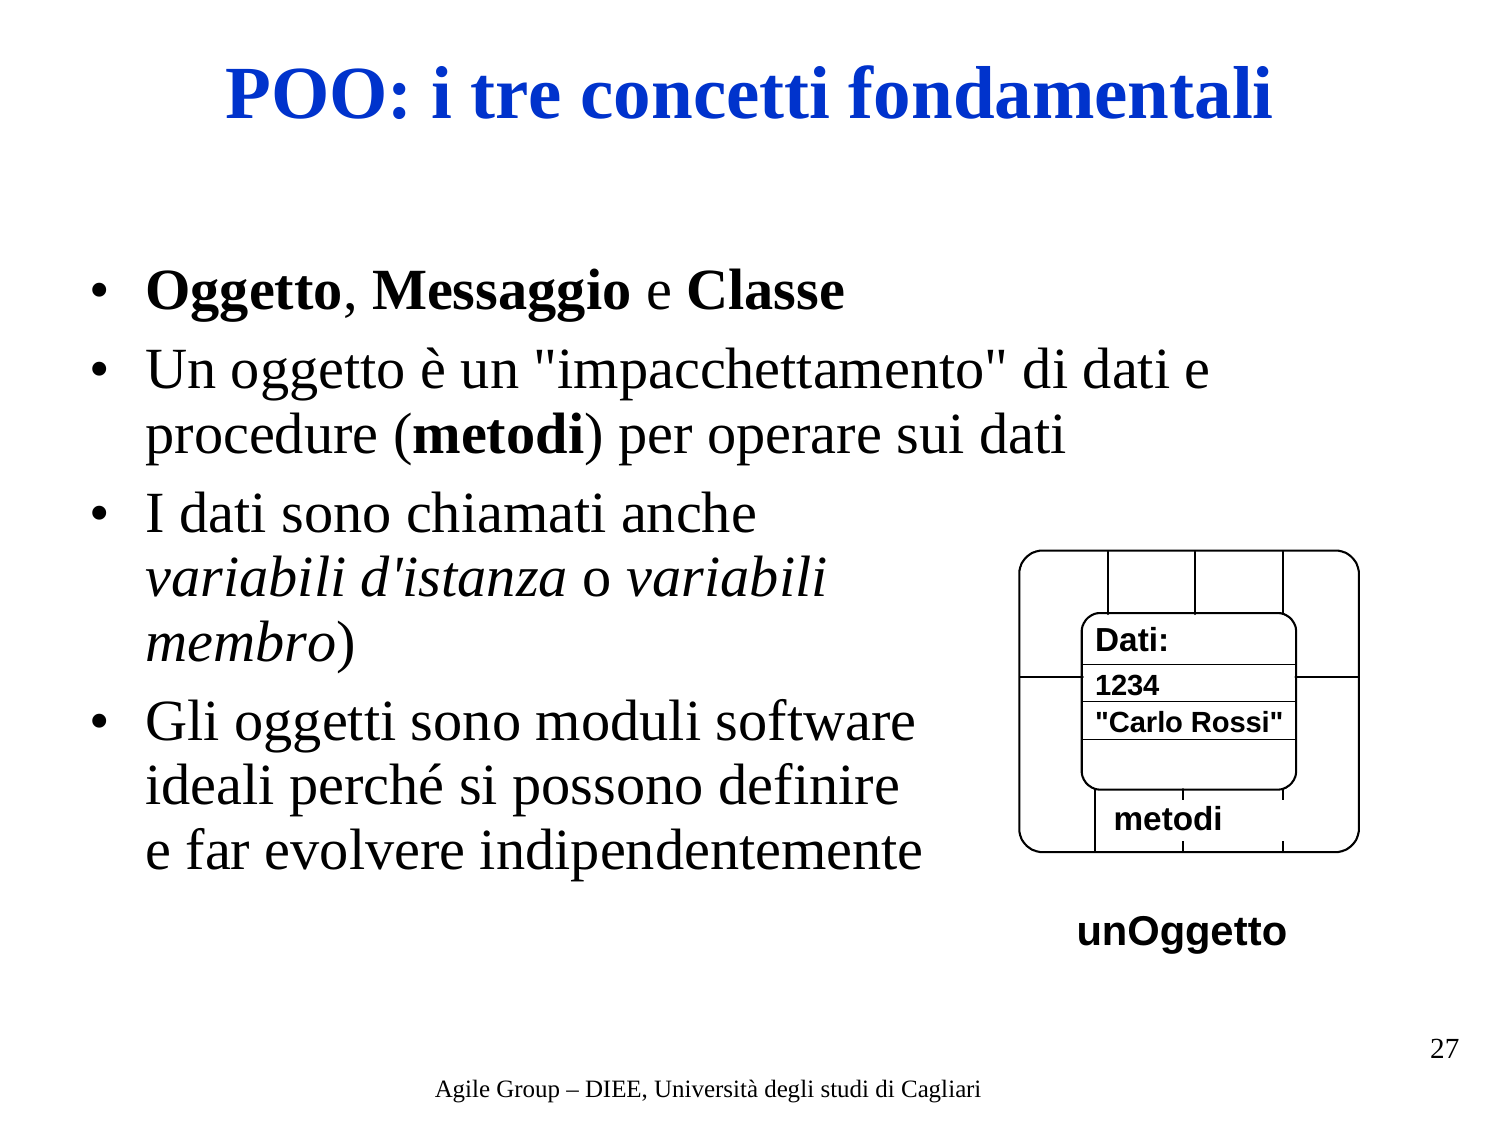

# POO: i tre concetti fondamentali
Oggetto, Messaggio e Classe
Un oggetto è un "impacchettamento" di dati e procedure (metodi) per operare sui dati
I dati sono chiamati anche
variabili d'istanza o variabili
membro)
Gli oggetti sono moduli software
ideali perché si possono definire
e far evolvere indipendentemente
27